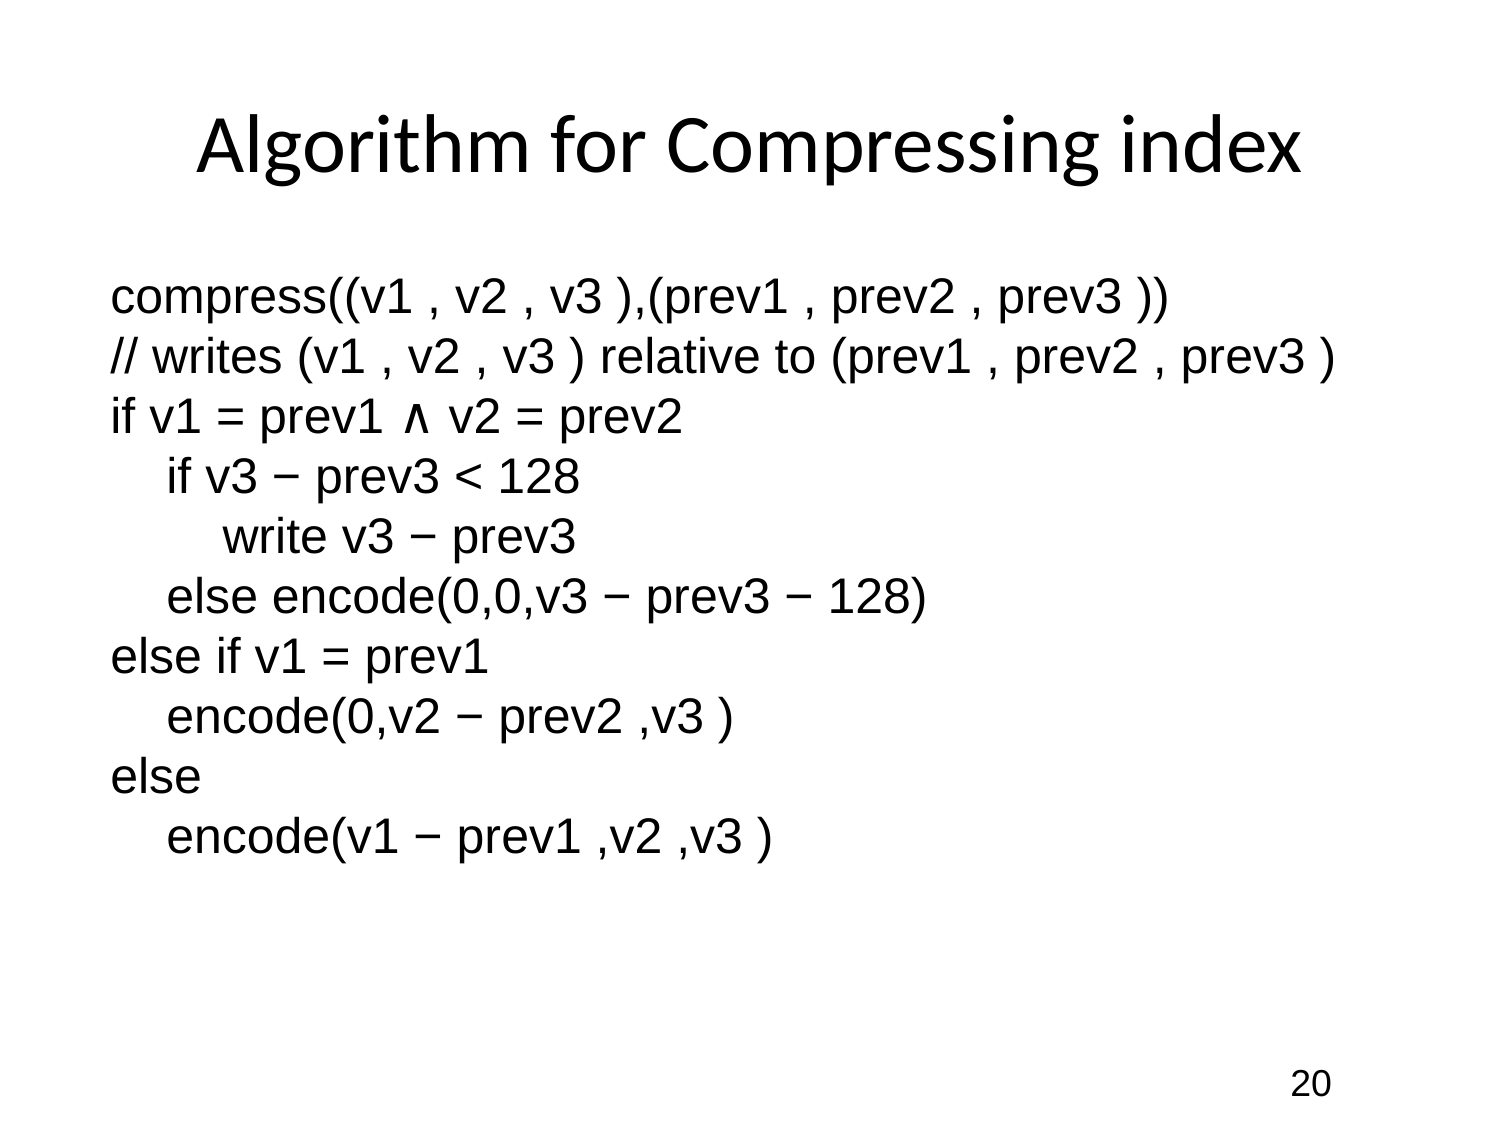

Algorithm for Compressing index
compress((v1 , v2 , v3 ),(prev1 , prev2 , prev3 ))
// writes (v1 , v2 , v3 ) relative to (prev1 , prev2 , prev3 )
if v1 = prev1 ∧ v2 = prev2
 if v3 − prev3 < 128
 write v3 − prev3
 else encode(0,0,v3 − prev3 − 128)
else if v1 = prev1
 encode(0,v2 − prev2 ,v3 )
else
 encode(v1 − prev1 ,v2 ,v3 )